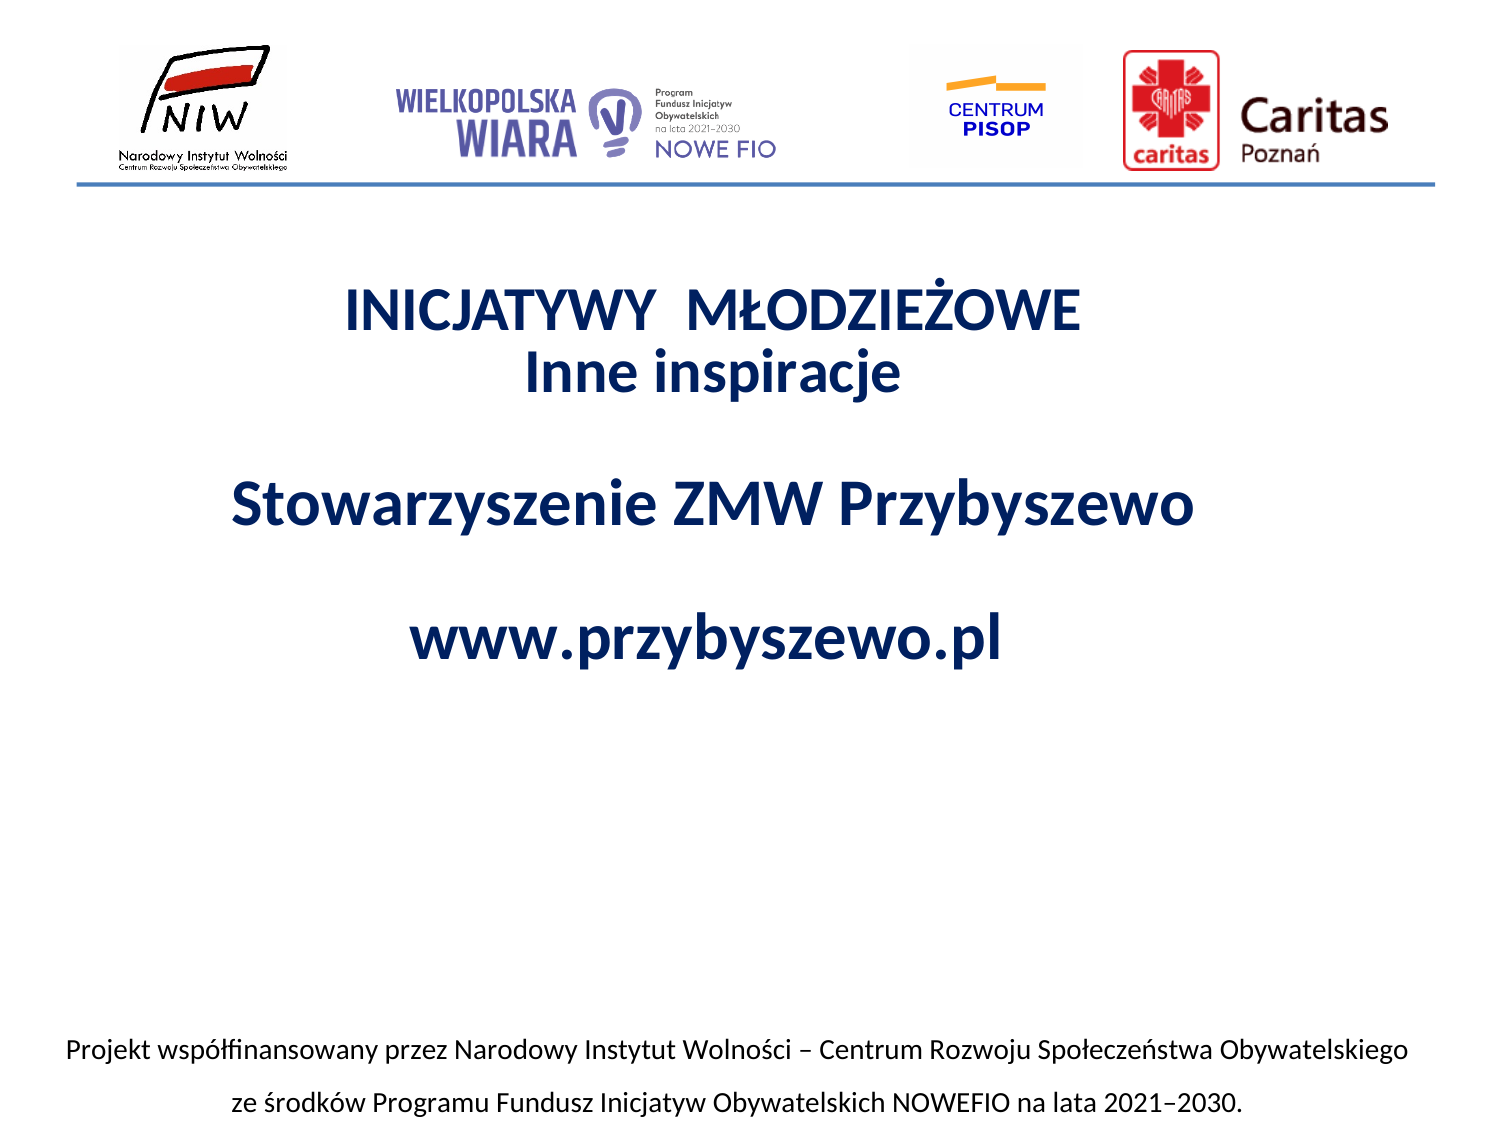

INICJATYWY MŁODZIEŻOWE
Inne inspiracje
Stowarzyszenie ZMW Przybyszewo
www.przybyszewo.pl